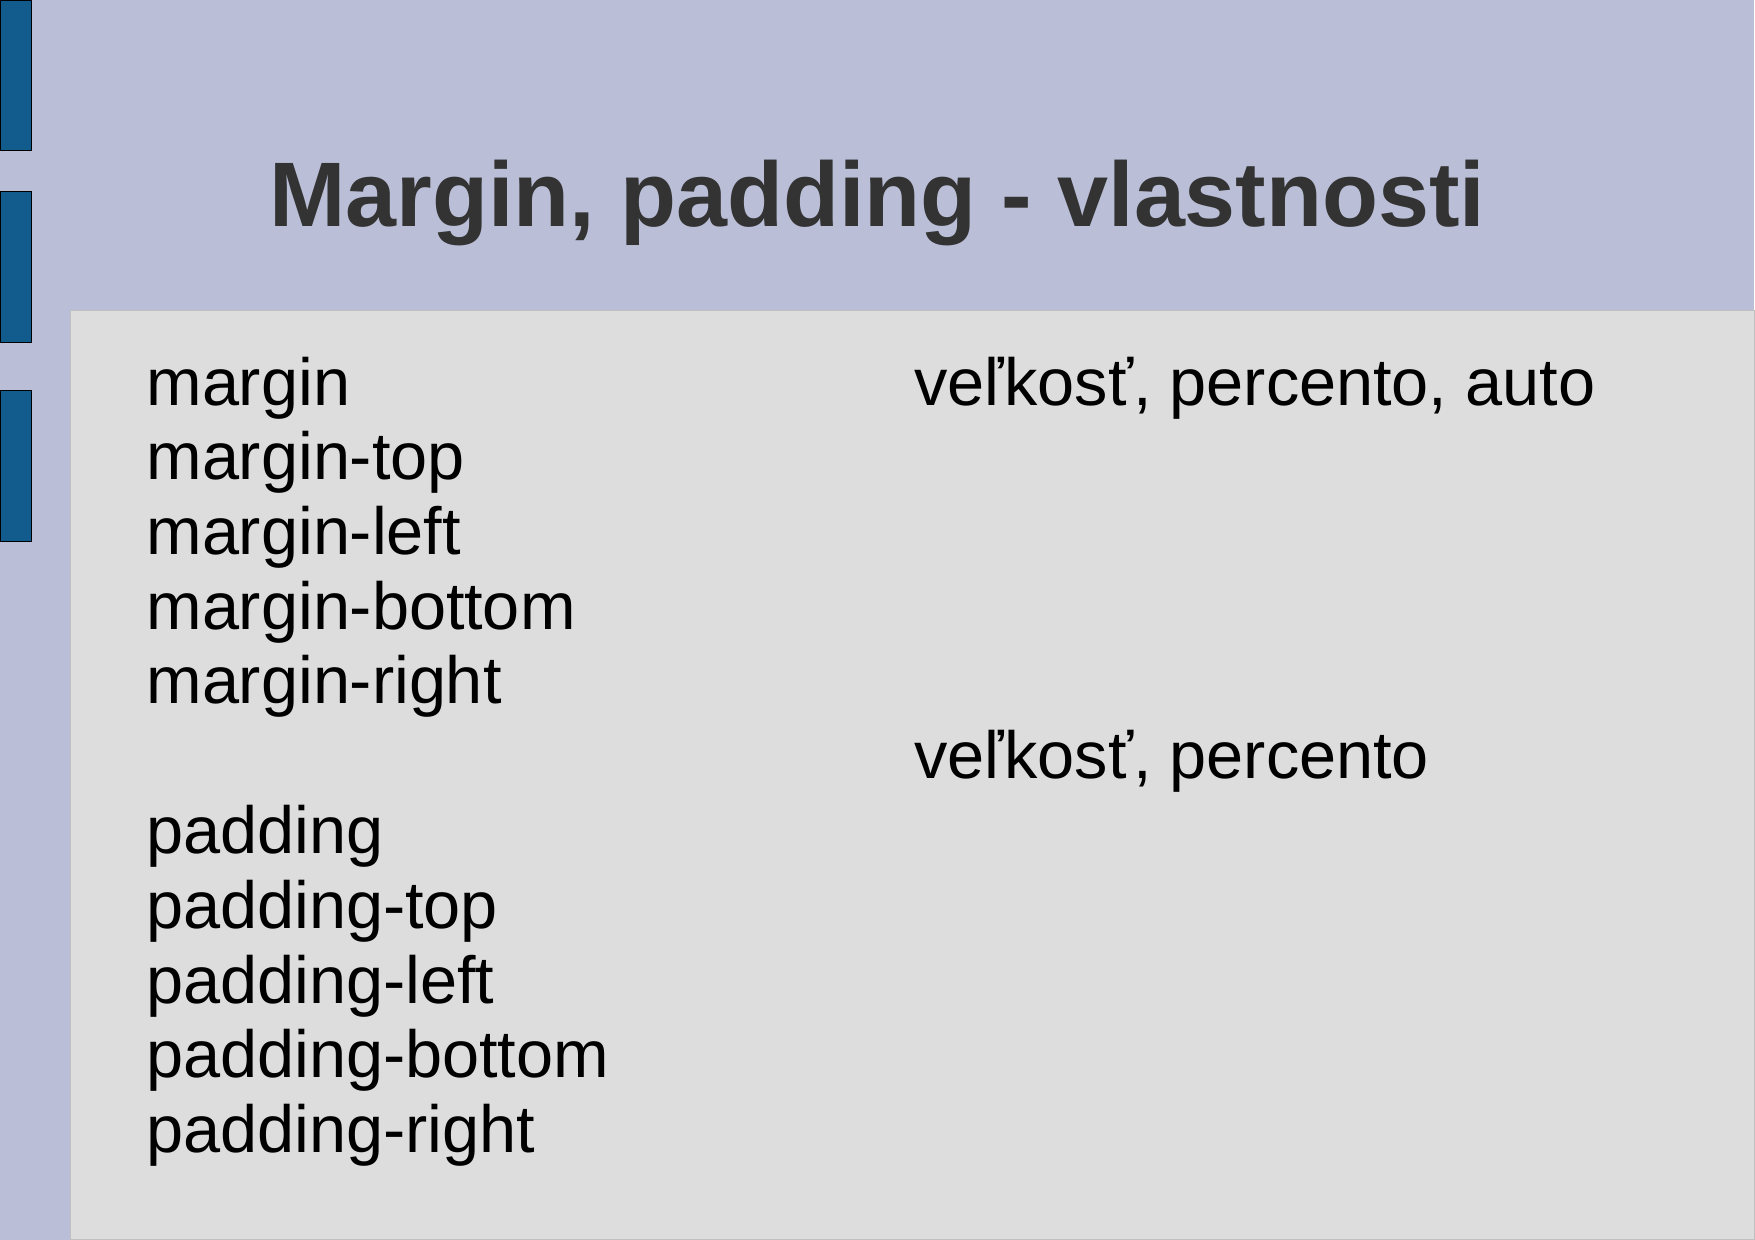

# Margin, padding - vlastnosti
margin
margin-top
margin-left
margin-bottom
margin-right
padding
padding-top
padding-left
padding-bottom
padding-right
veľkosť, percento, auto
veľkosť, percento